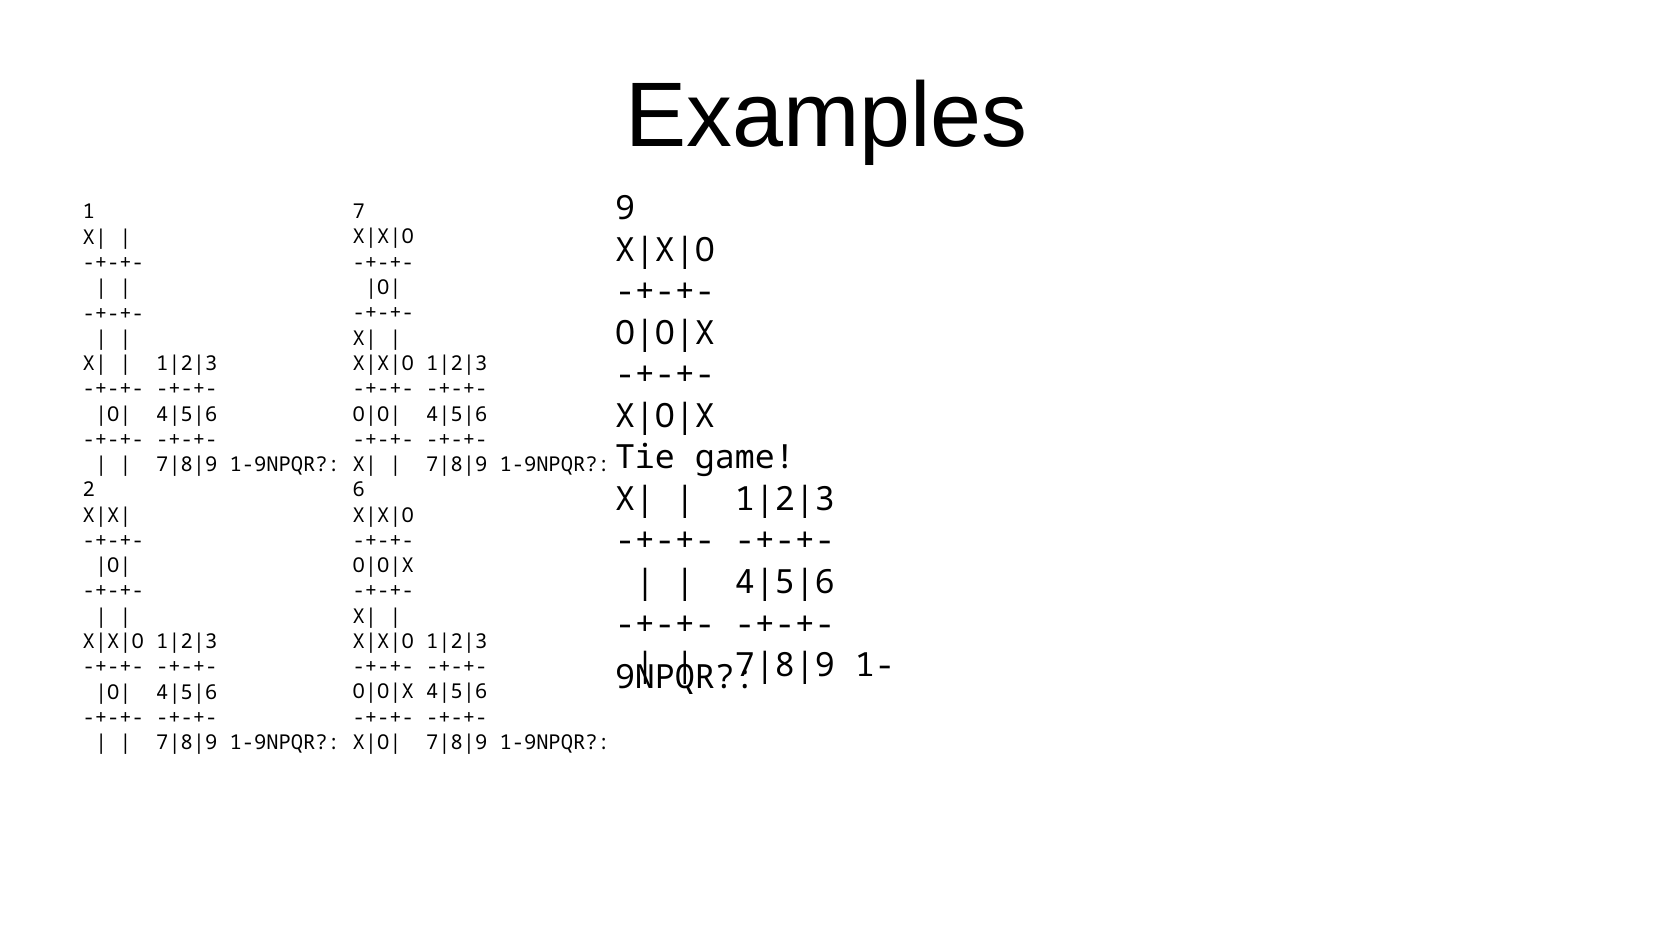

# Examples
7
X|X|O
-+-+-
 |O|
-+-+-
X| |
X|X|O 1|2|3
-+-+- -+-+-
O|O| 4|5|6
-+-+- -+-+-
X| | 7|8|9 1-9NPQR?:
6
X|X|O
-+-+-
O|O|X
-+-+-
X| |
X|X|O 1|2|3
-+-+- -+-+-
O|O|X 4|5|6
-+-+- -+-+-
X|O| 7|8|9 1-9NPQR?:
9
X|X|O
-+-+-
O|O|X
-+-+-
X|O|X
Tie game!
X| | 1|2|3
-+-+- -+-+-
 | | 4|5|6
-+-+- -+-+-
 | | 7|8|9 1-9NPQR?:
1
X| |
-+-+-
 | |
-+-+-
 | |
X| | 1|2|3
-+-+- -+-+-
 |O| 4|5|6
-+-+- -+-+-
 | | 7|8|9 1-9NPQR?:
2
X|X|
-+-+-
 |O|
-+-+-
 | |
X|X|O 1|2|3
-+-+- -+-+-
 |O| 4|5|6
-+-+- -+-+-
 | | 7|8|9 1-9NPQR?: